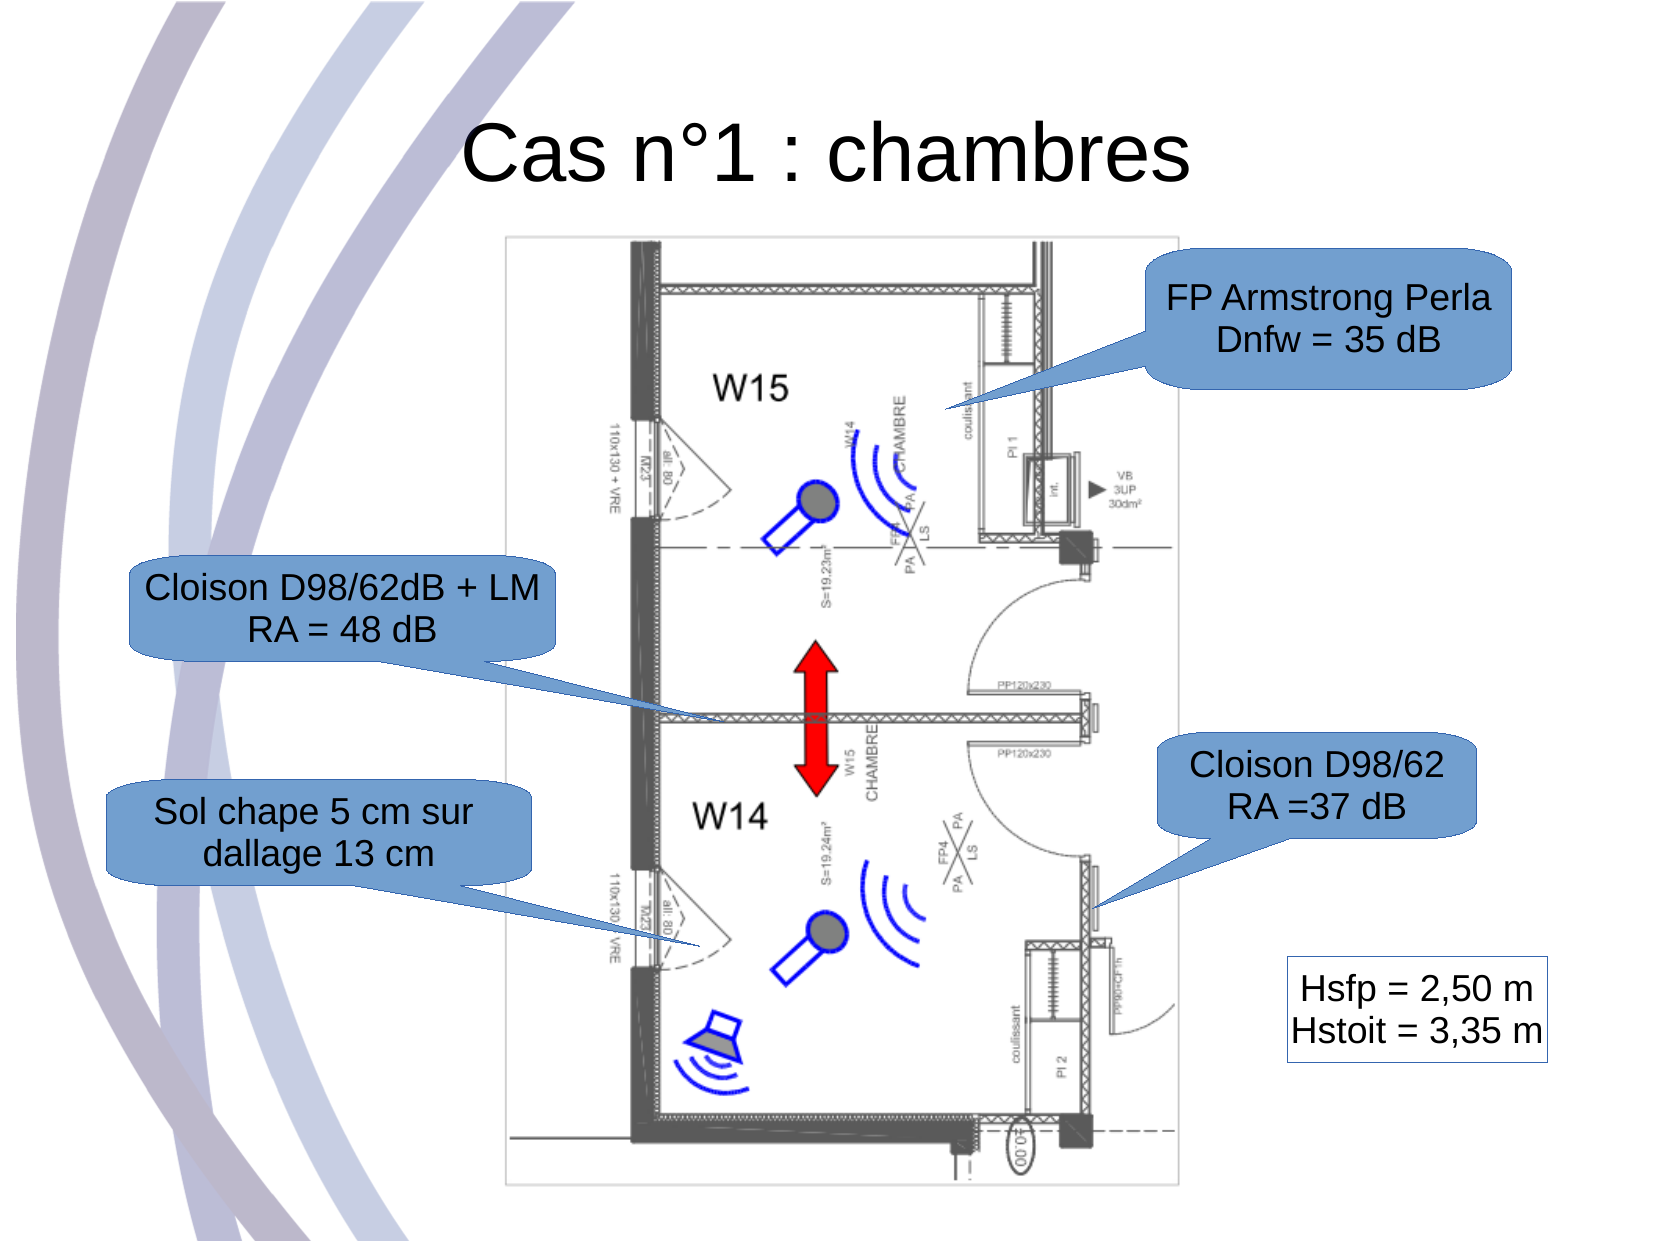

# Cas n°1 : chambres
FP Armstrong Perla
Dnfw = 35 dB
Cloison D98/62dB + LM
RA = 48 dB
Cloison D98/62
RA =37 dB
Sol chape 5 cm sur
dallage 13 cm
Hsfp = 2,50 m
Hstoit = 3,35 m